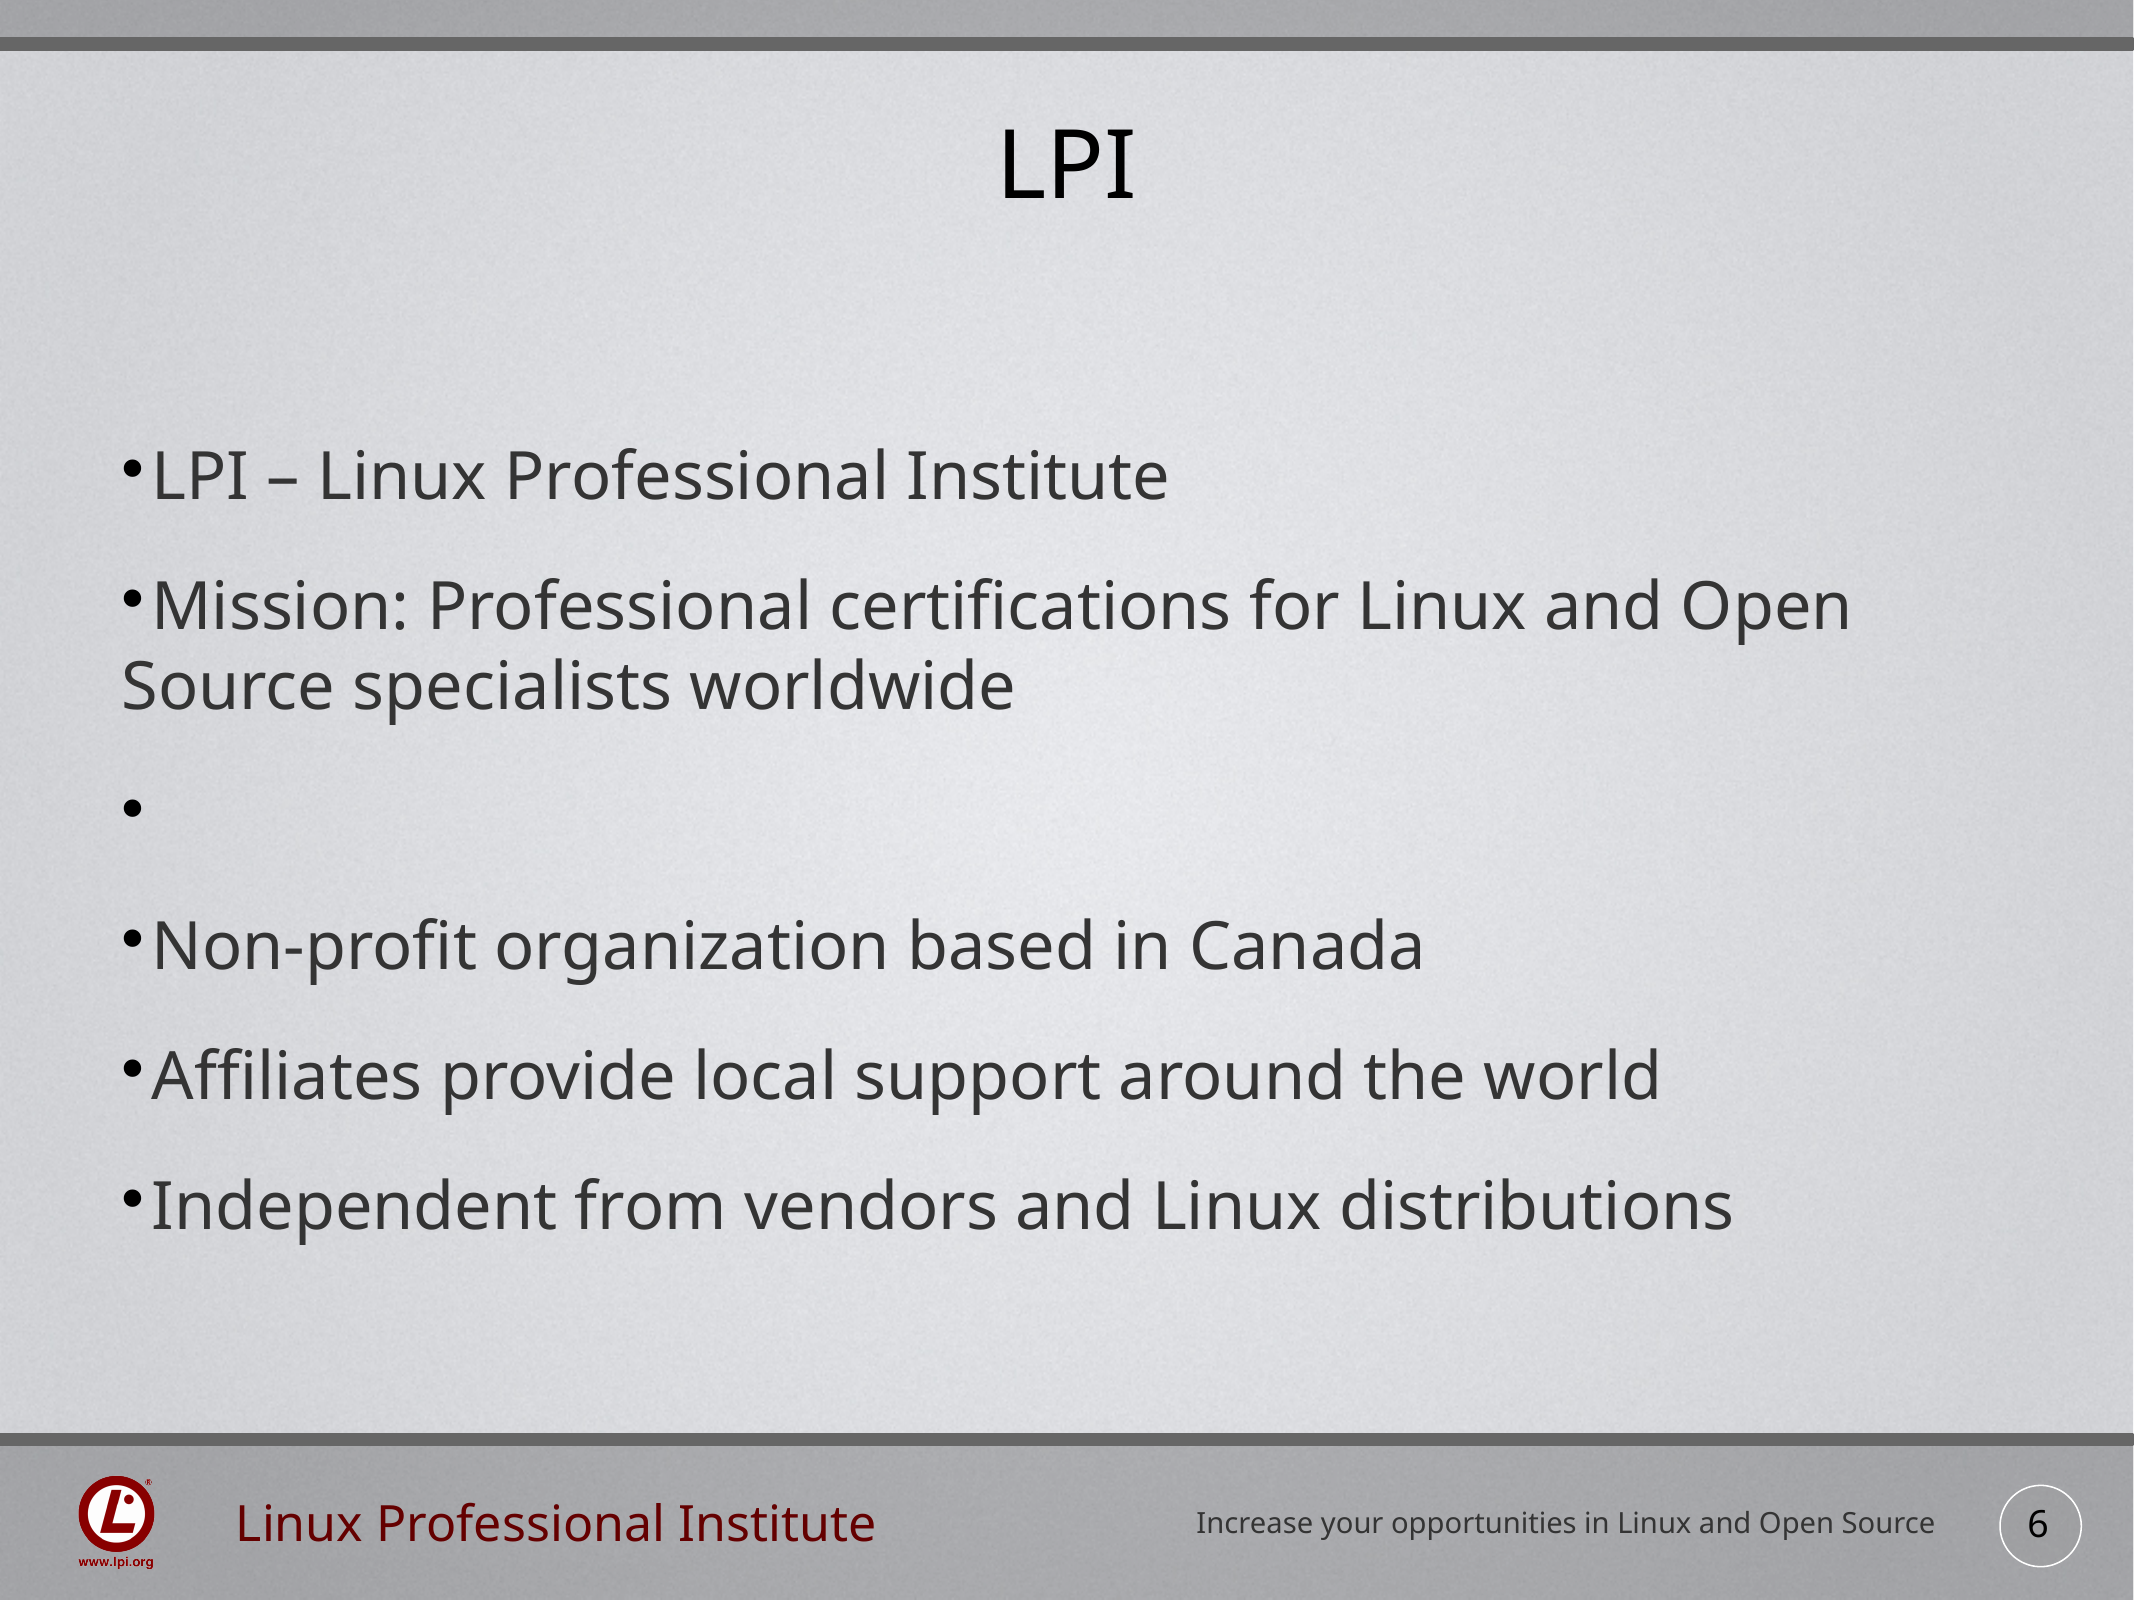

# LPI
LPI – Linux Professional Institute
Mission: Professional certifications for Linux and Open Source specialists worldwide
Non-profit organization based in Canada
Affiliates provide local support around the world
Independent from vendors and Linux distributions